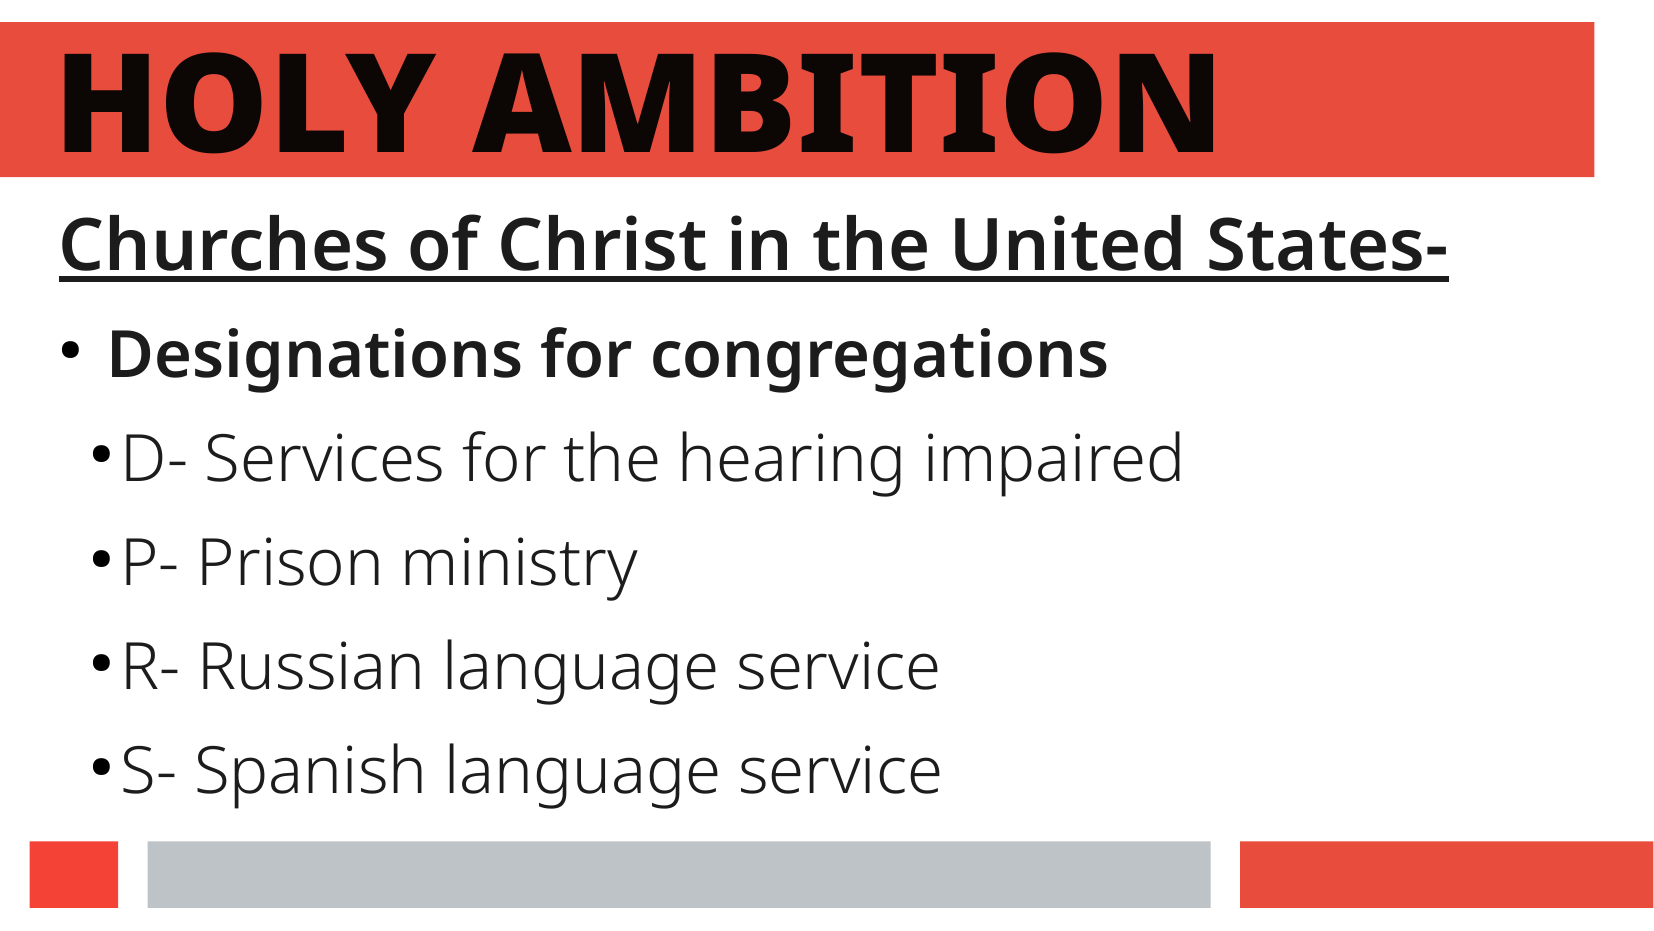

# HOLY AMBITION
Churches of Christ in the United States-
 Designations for congregations
D- Services for the hearing impaired
P- Prison ministry
R- Russian language service
S- Spanish language service